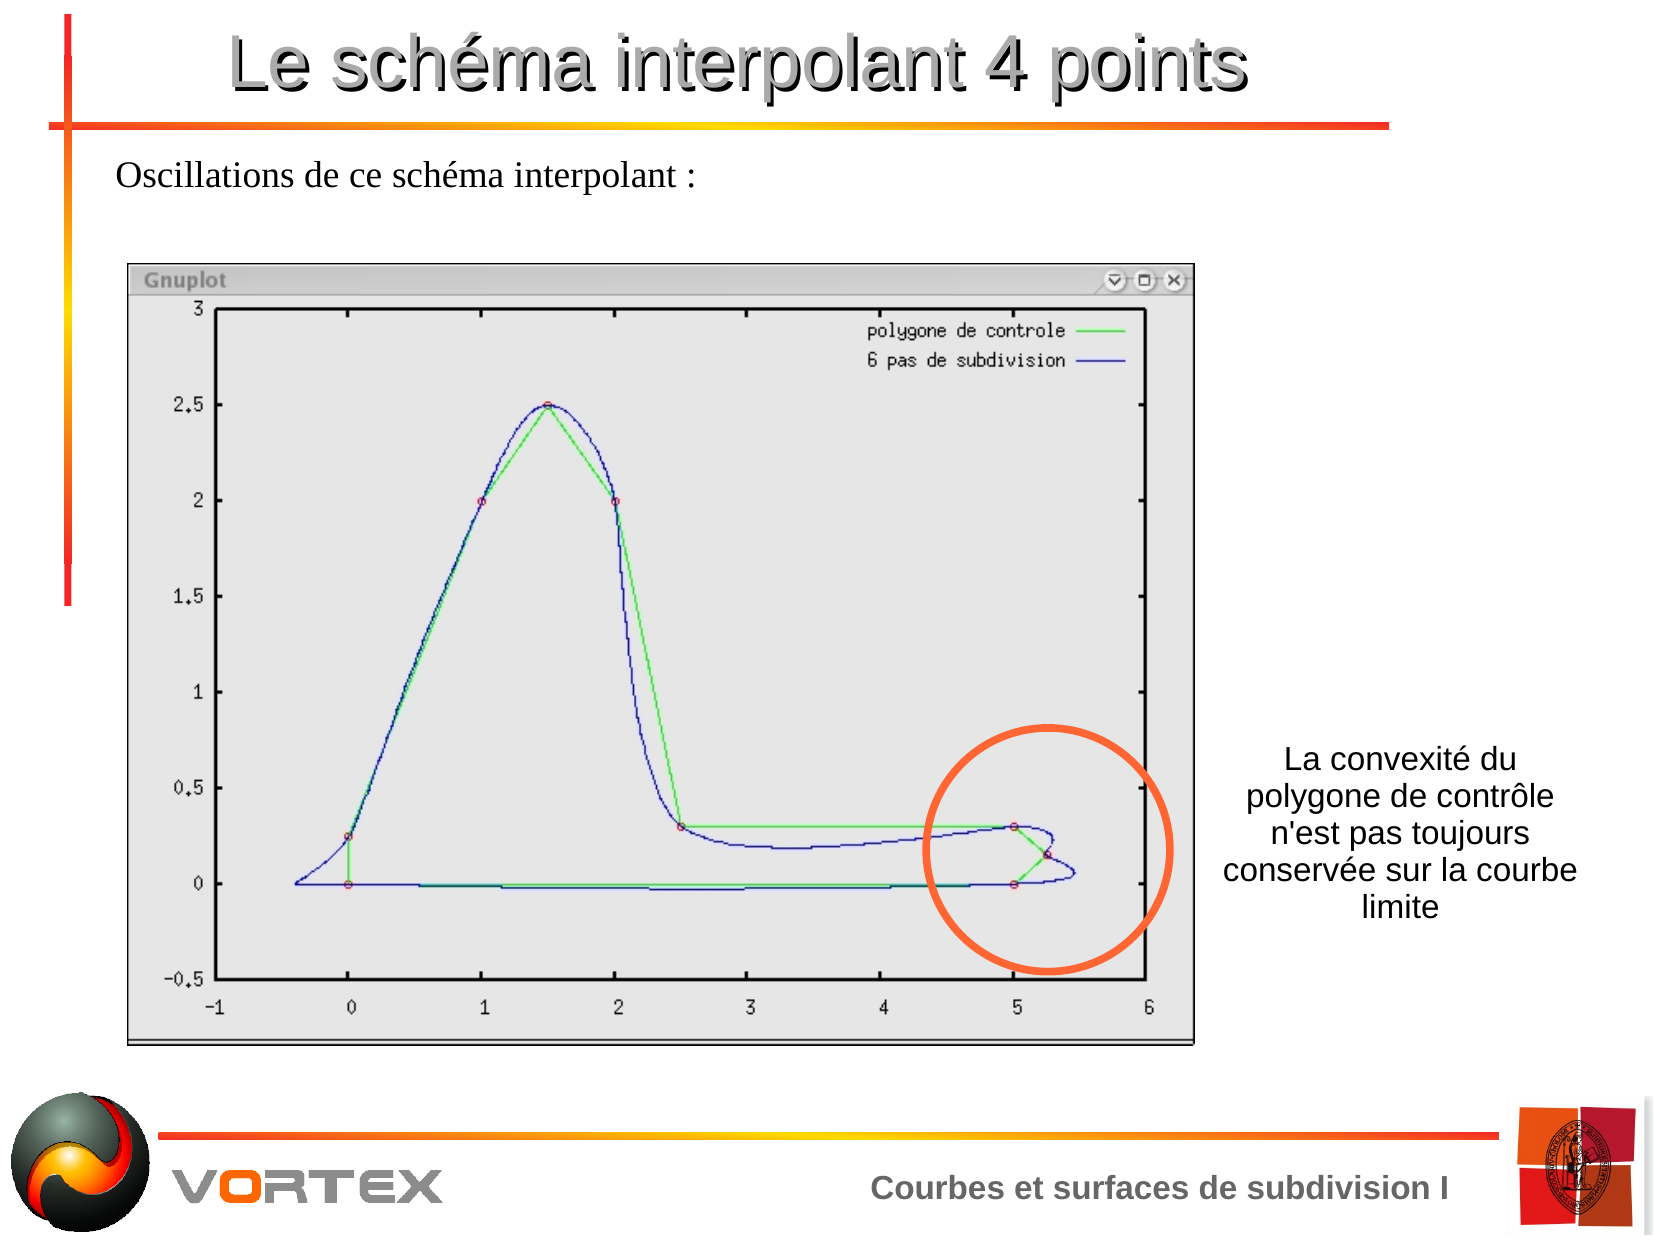

# Le schéma interpolant 4 points
Oscillations de ce schéma interpolant :
La convexité du polygone de contrôle n'est pas toujours conservée sur la courbe limite